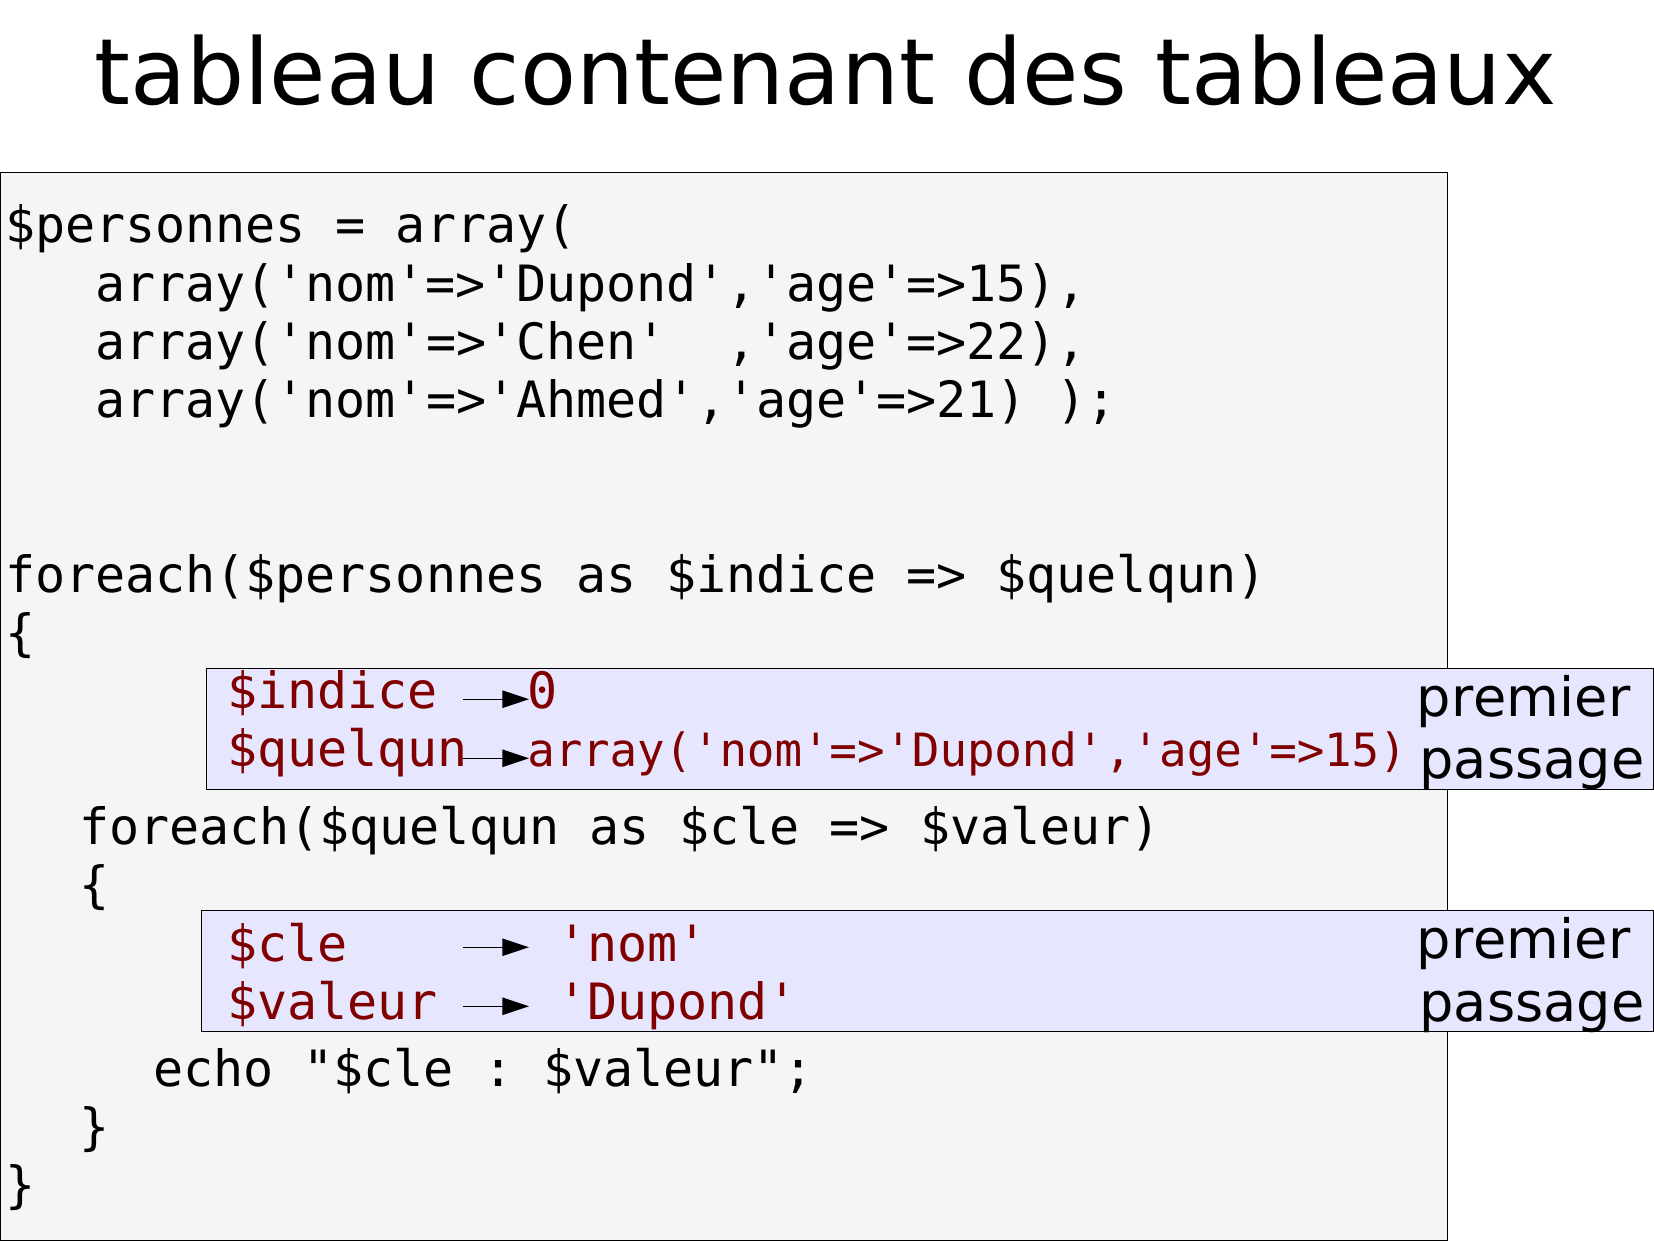

# tableau contenant des tableaux
$personnes = array(
 array('nom'=>'Dupond','age'=>15),
 array('nom'=>'Chen' ,'age'=>22),
 array('nom'=>'Ahmed','age'=>21) );
foreach($personnes as $indice => $quelqun)
{
			$indice 0
			$quelqun array('nom'=>'Dupond','age'=>15)
	foreach($quelqun as $cle => $valeur)
	{
			$cle 'nom'
			$valeur 'Dupond'
		echo "$cle : $valeur";
	}
}
premier
passage
premier
passage